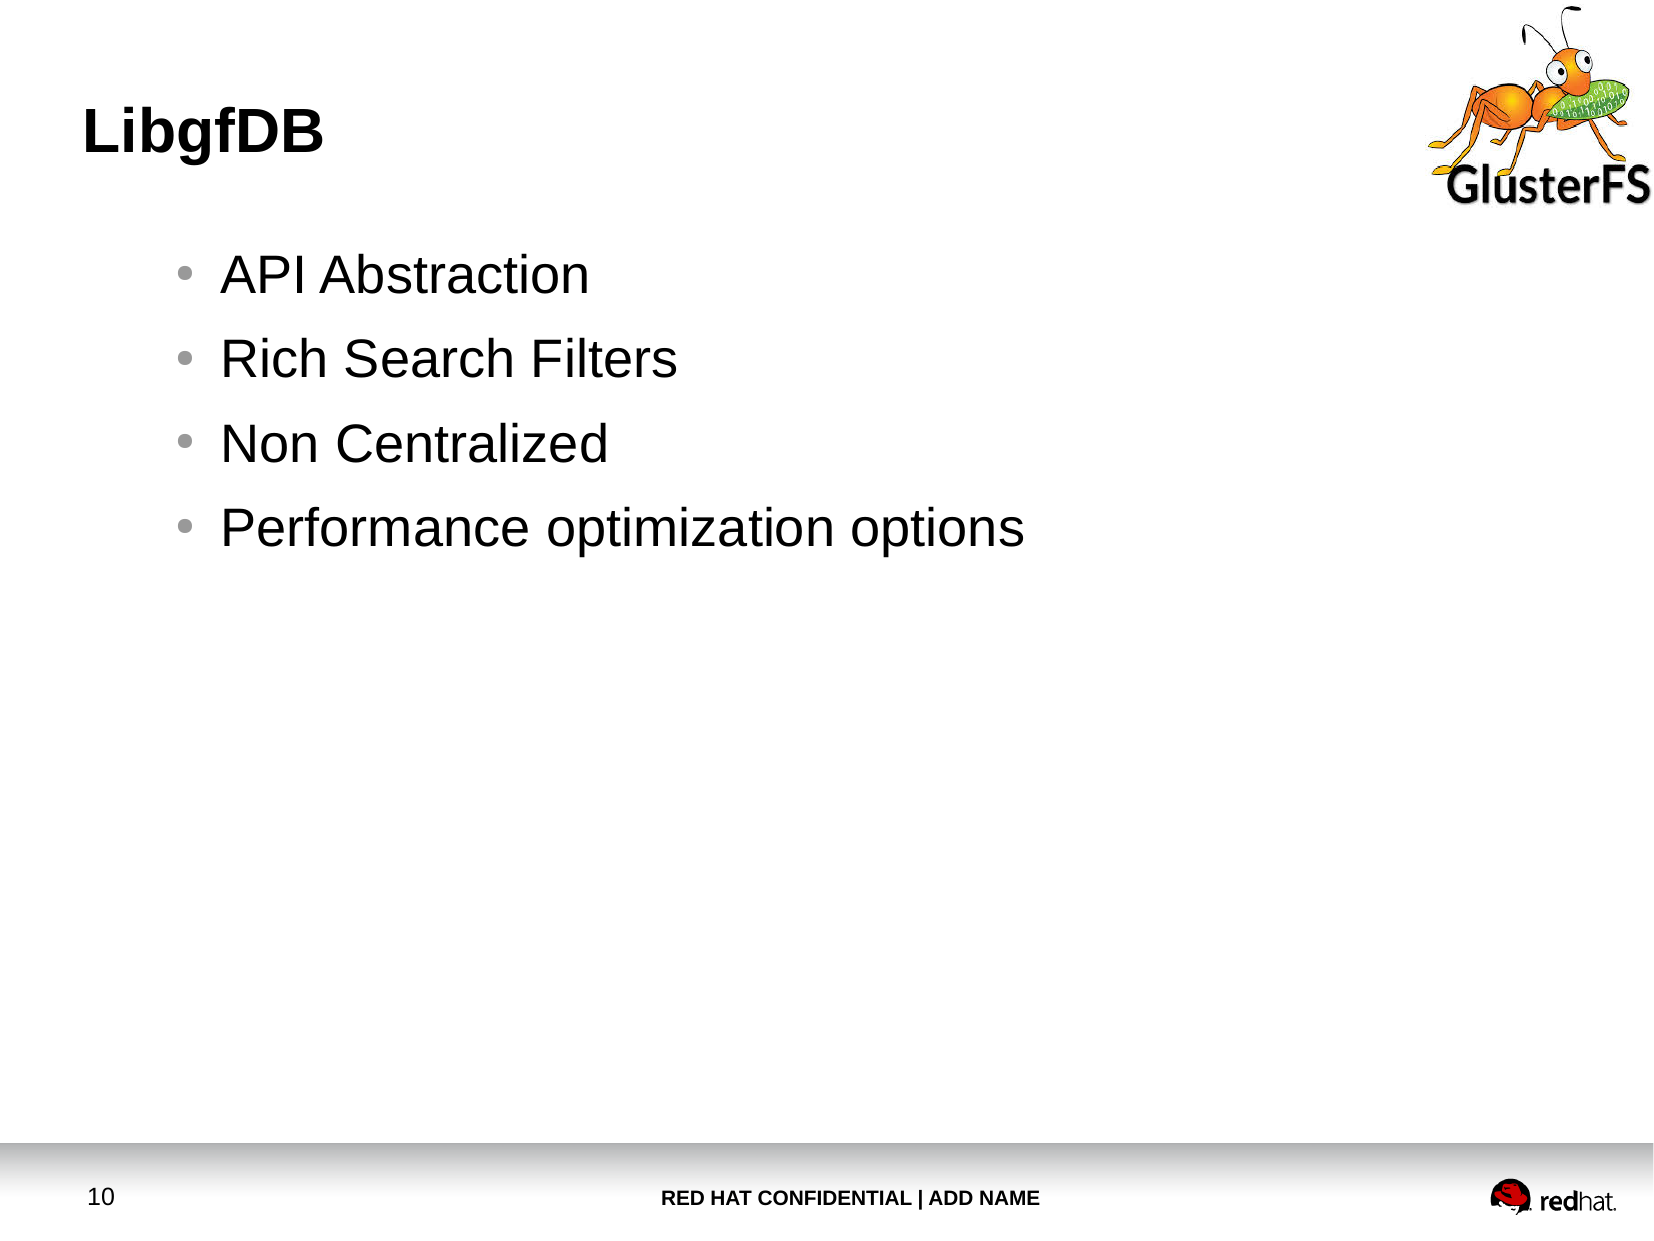

# LibgfDB
API Abstraction
Rich Search Filters
Non Centralized
Performance optimization options